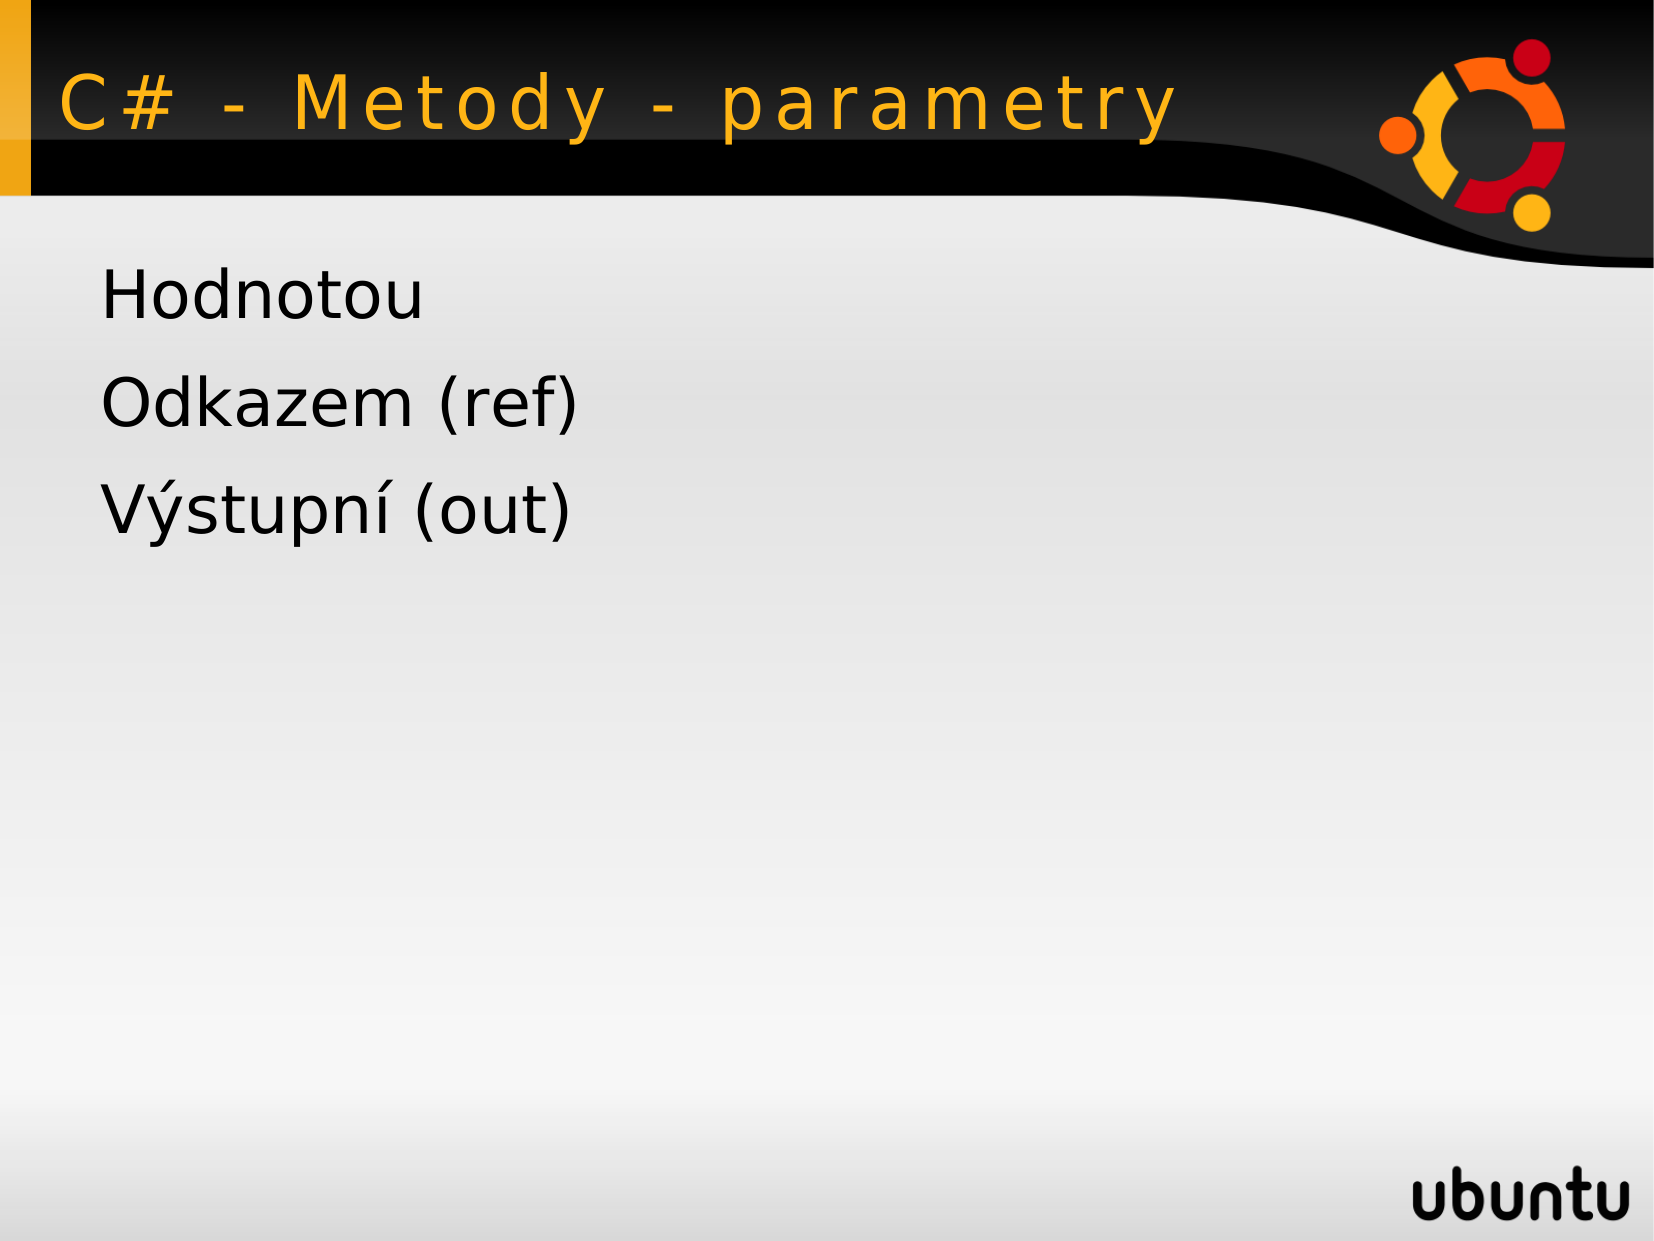

# C# - Metody - parametry
Hodnotou
Odkazem (ref)
Výstupní (out)